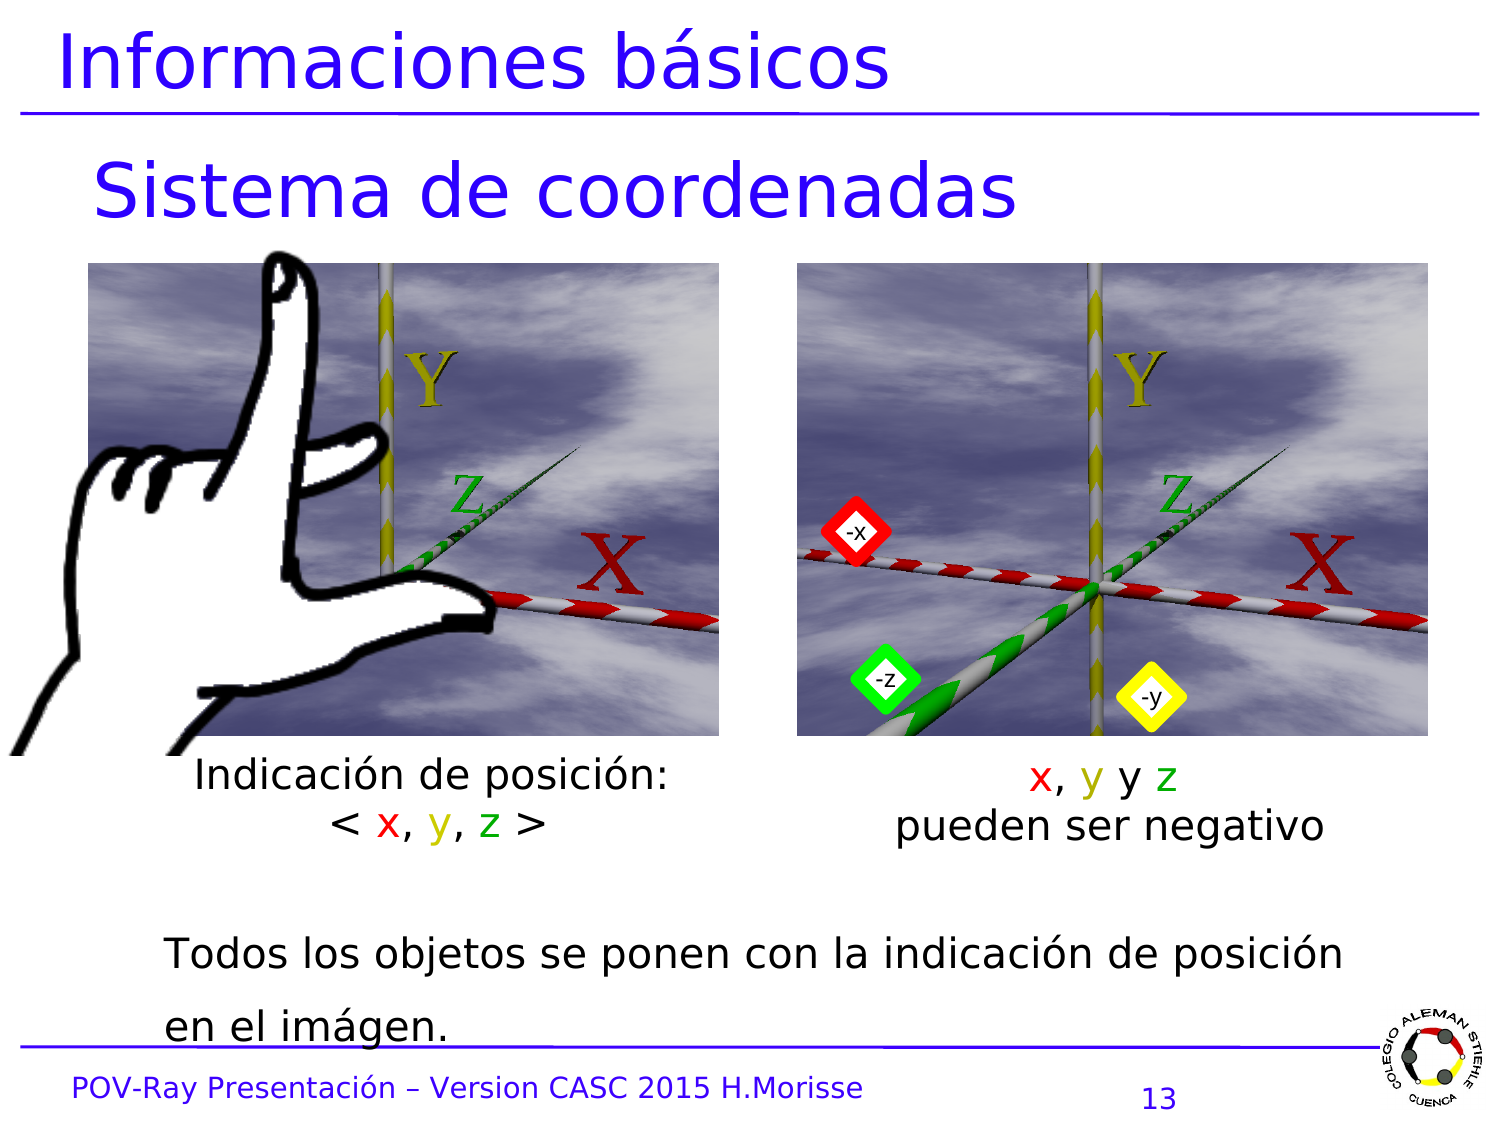

# Informaciones básicos
Sistema de coordenadas
-x
-z
-y
Indicación de posición:
< x, y, z >
x, y y z
pueden ser negativo
Todos los objetos se ponen con la indicación de posición
en el imágen.